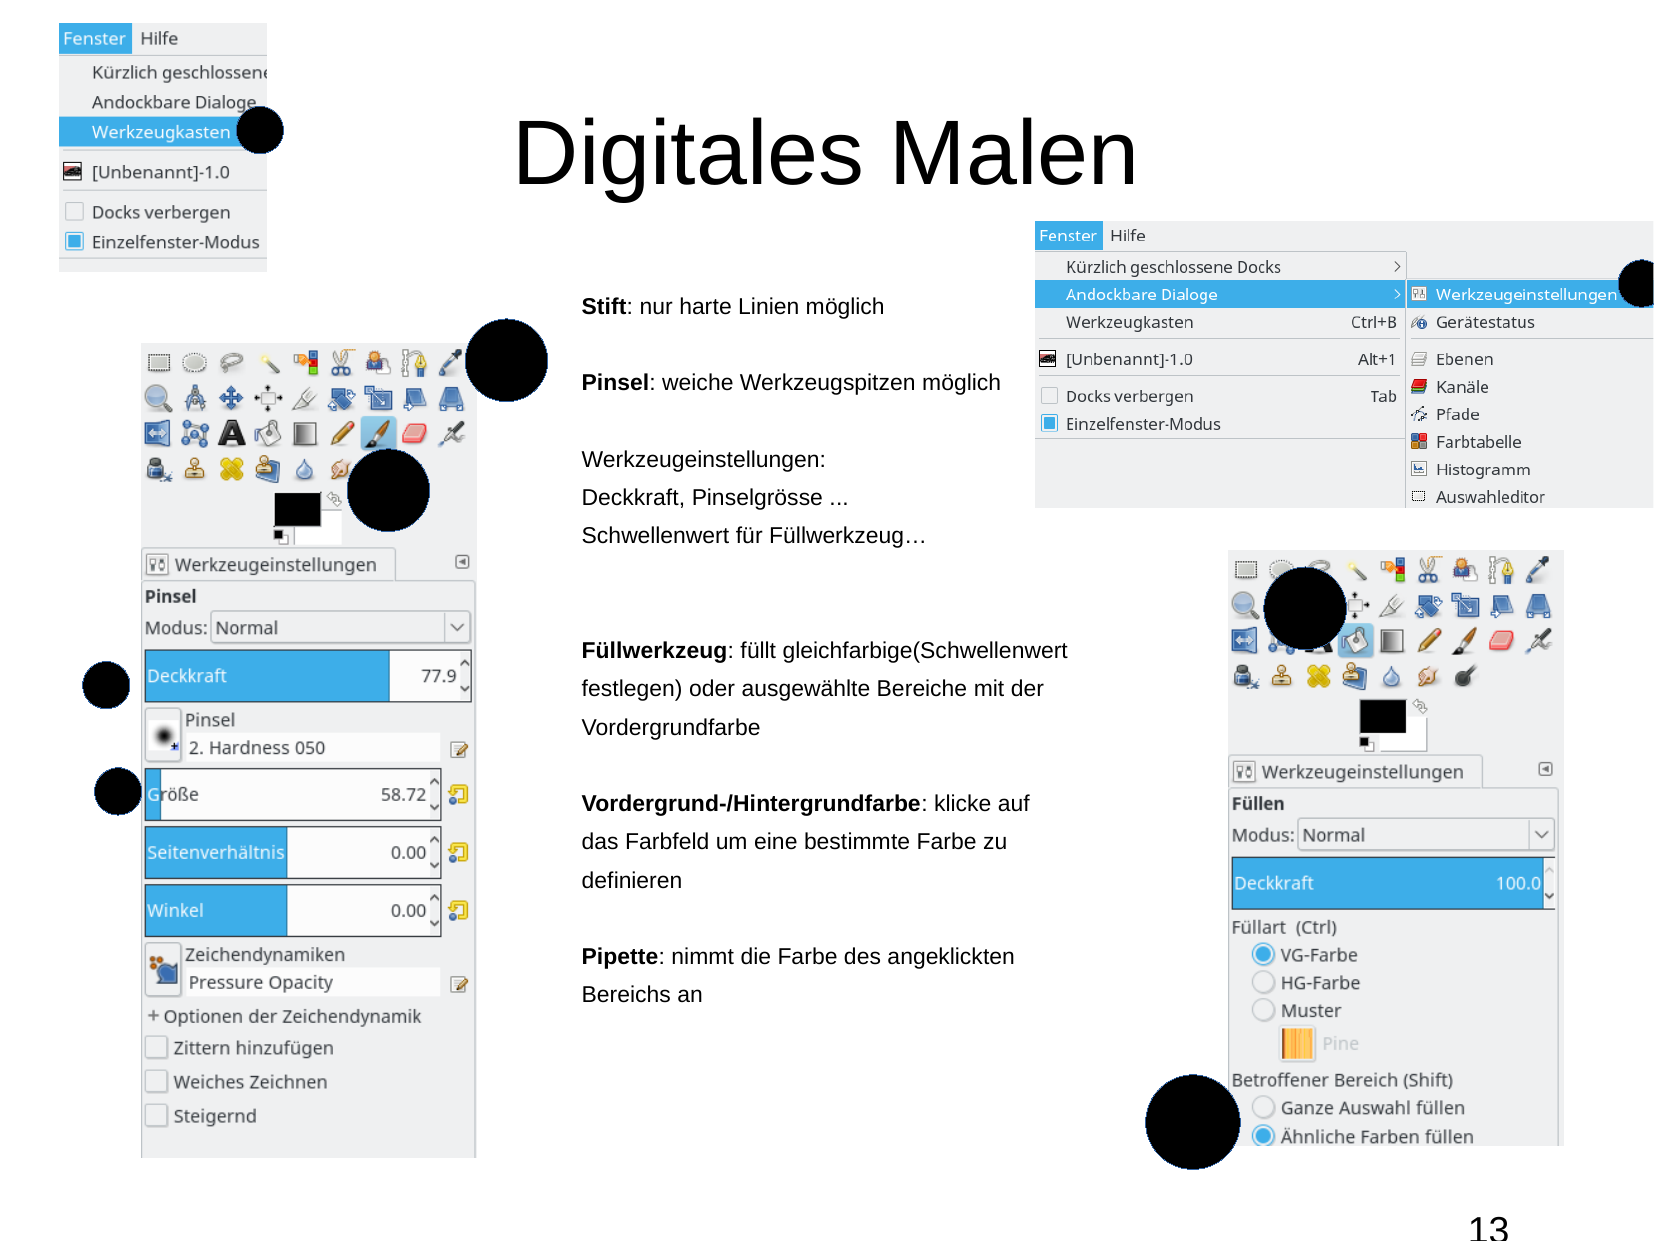

# Digitales Malen
Stift: nur harte Linien möglich
Pinsel: weiche Werkzeugspitzen möglich
Werkzeugeinstellungen:
Deckkraft, Pinselgrösse ...
Schwellenwert für Füllwerkzeug…
Füllwerkzeug: füllt gleichfarbige(Schwellenwert festlegen) oder ausgewählte Bereiche mit der Vordergrundfarbe
Vordergrund-/Hintergrundfarbe: klicke auf das Farbfeld um eine bestimmte Farbe zu definieren
Pipette: nimmt die Farbe des angeklickten Bereichs an